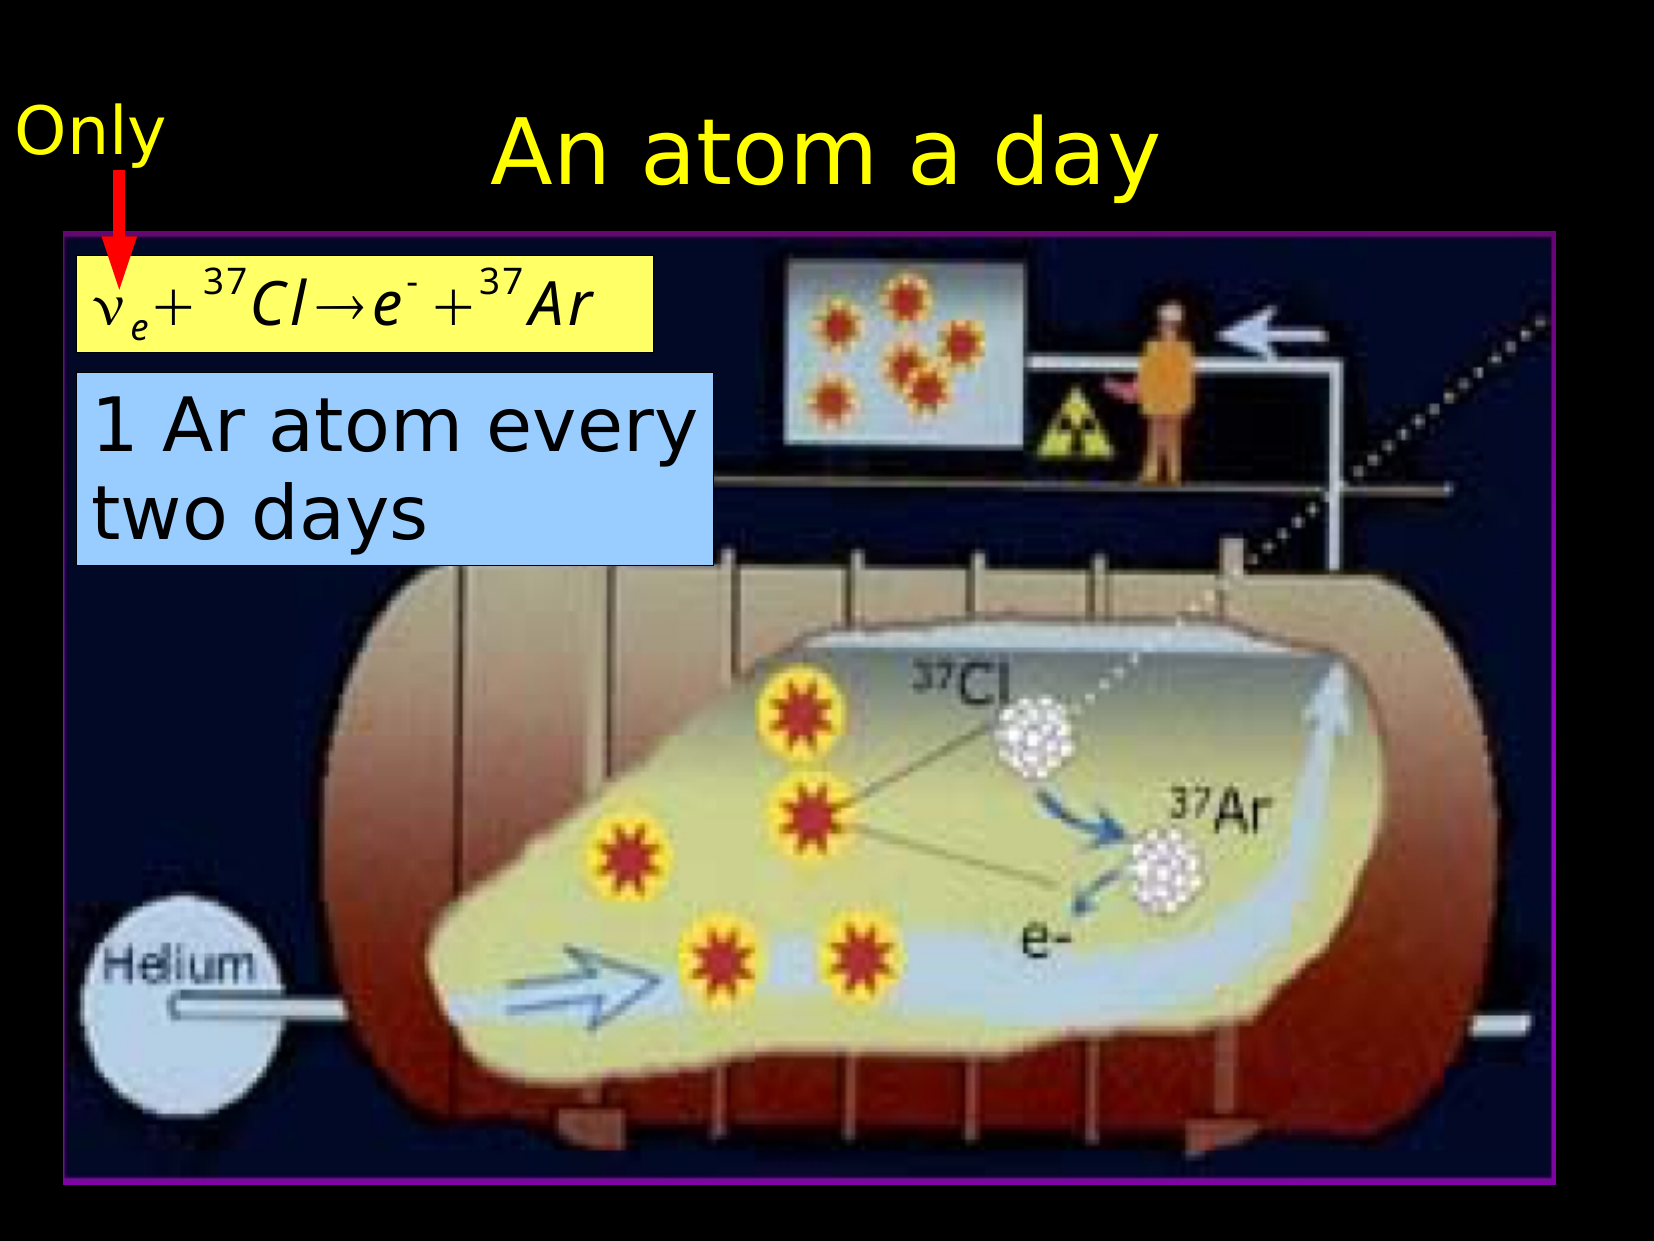

# An atom a day
Only
1 Ar atom every
two days